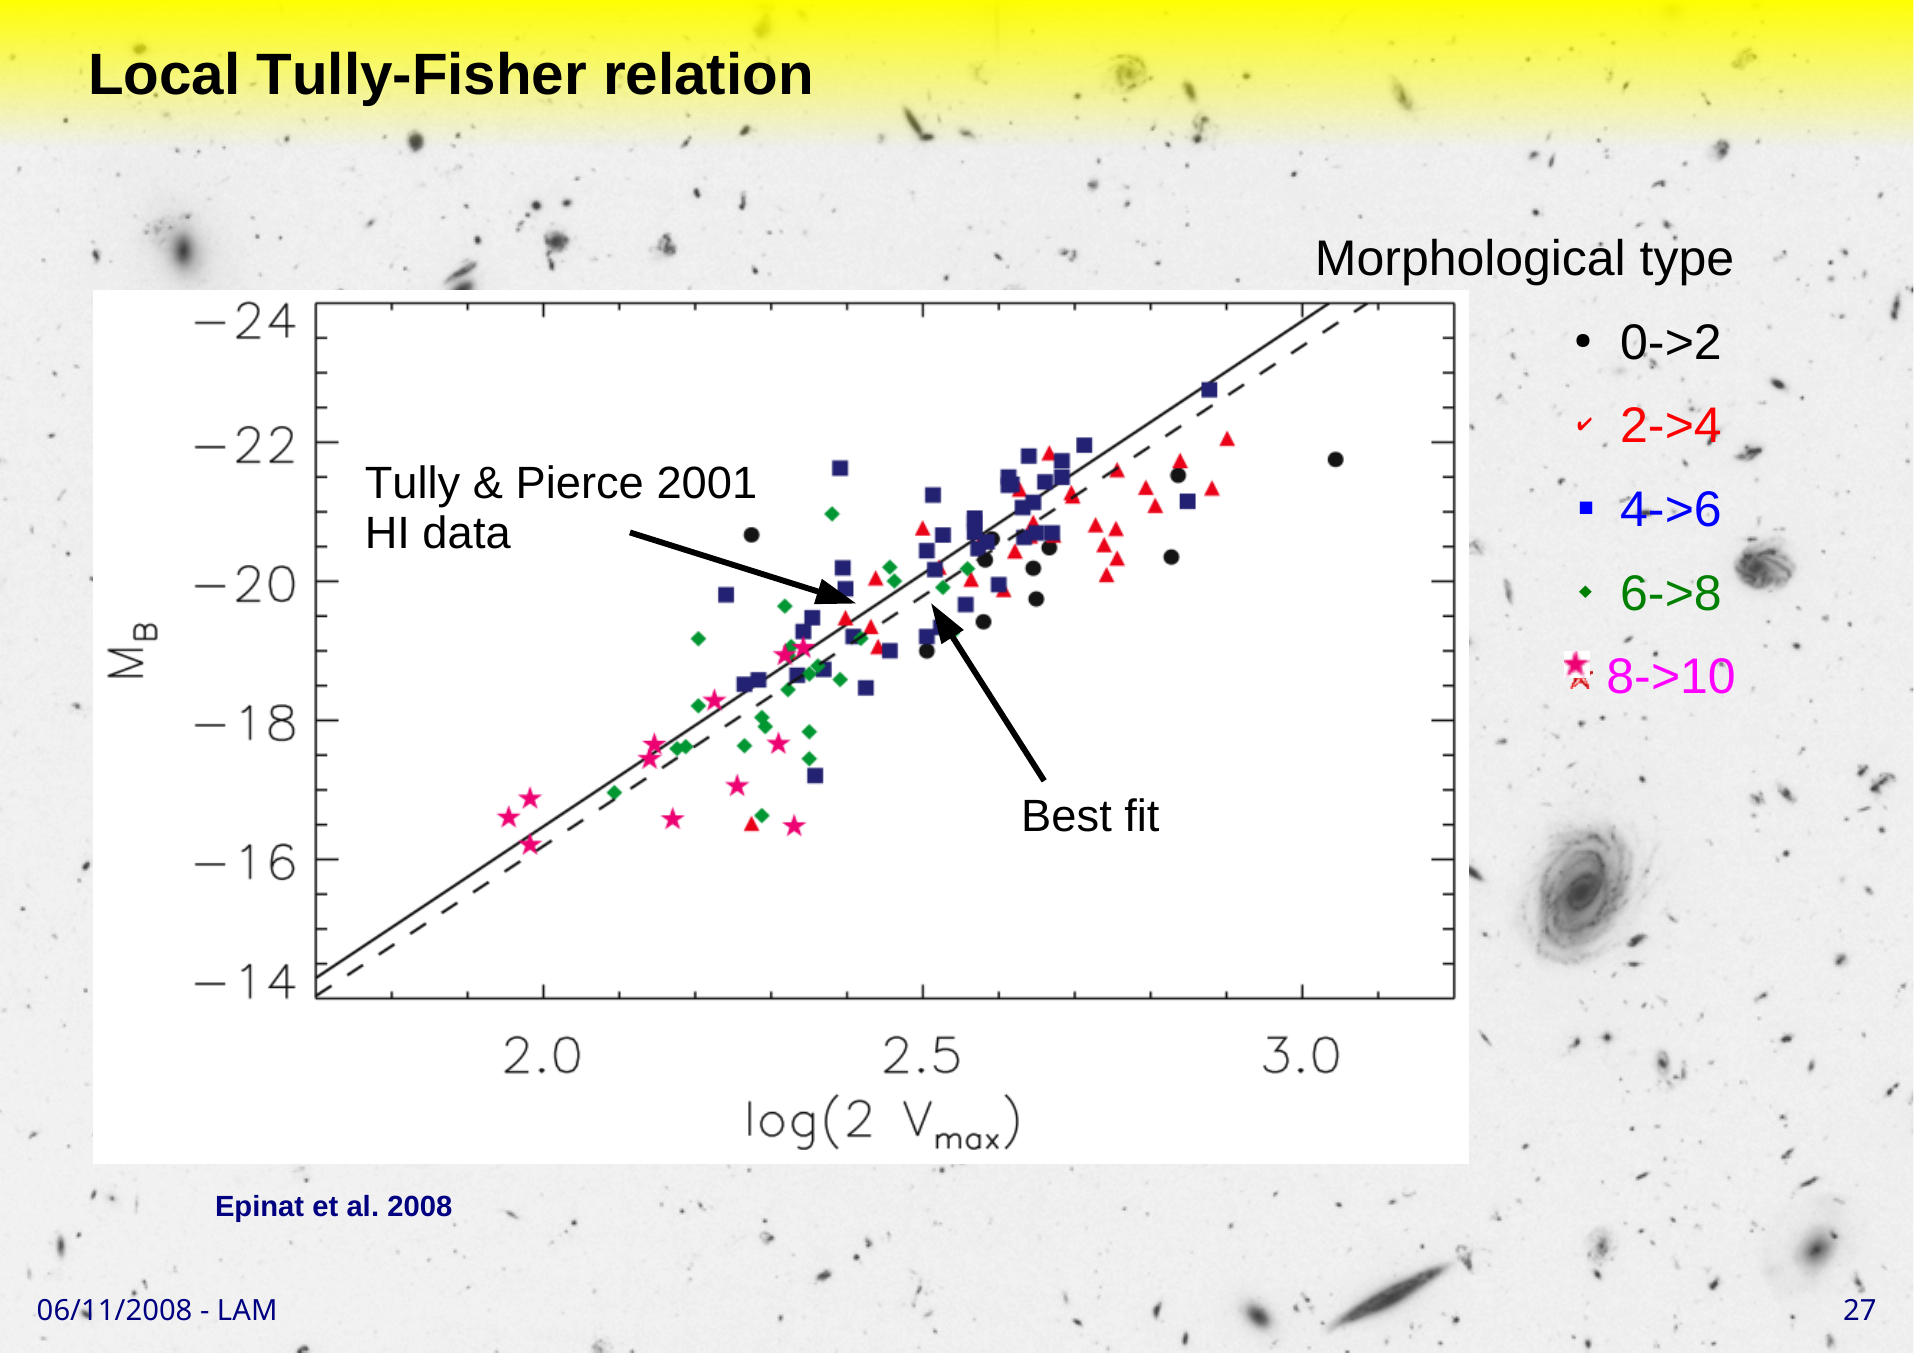

# Local Tully-Fisher relation
Morphological type
 0->2
 2->4
 4->6
 6->8
 8->10
Tully & Pierce 2001
HI data
Best fit
Epinat et al. 2008
27
06/11/2008 - LAM